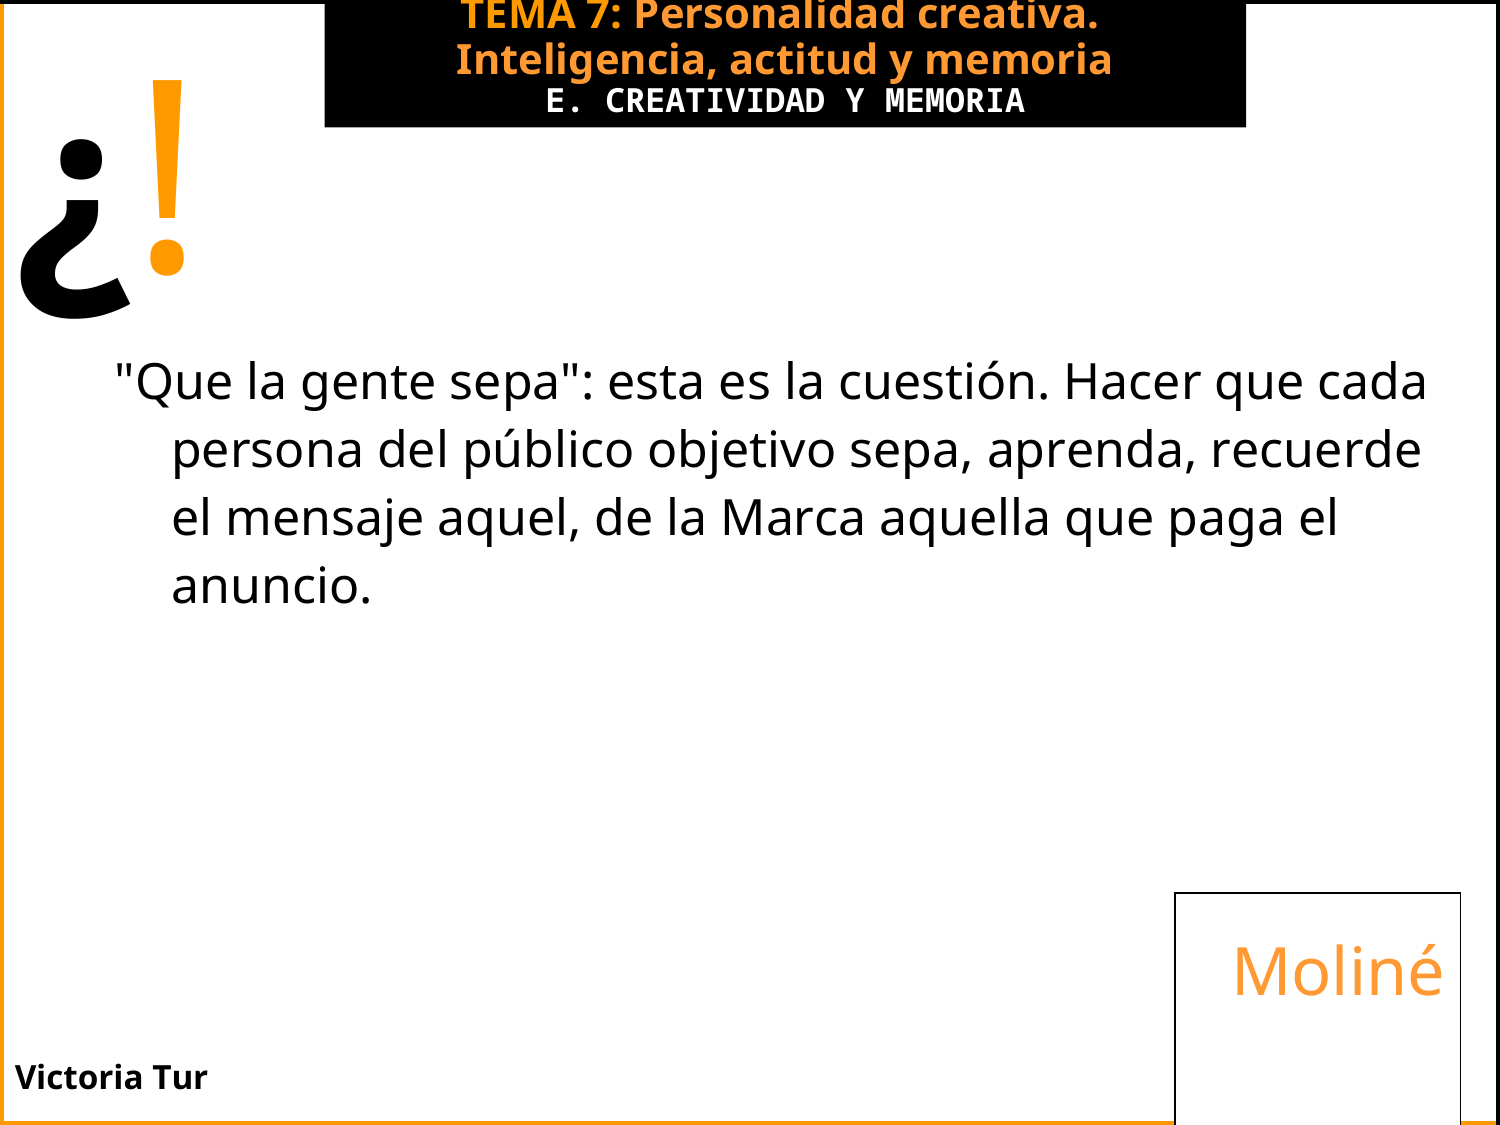

"Que la gente sepa": esta es la cuestión. Hacer que cada persona del público objetivo sepa, aprenda, recuerde el mensaje aquel, de la Marca aquella que paga el anuncio.
# Moliné